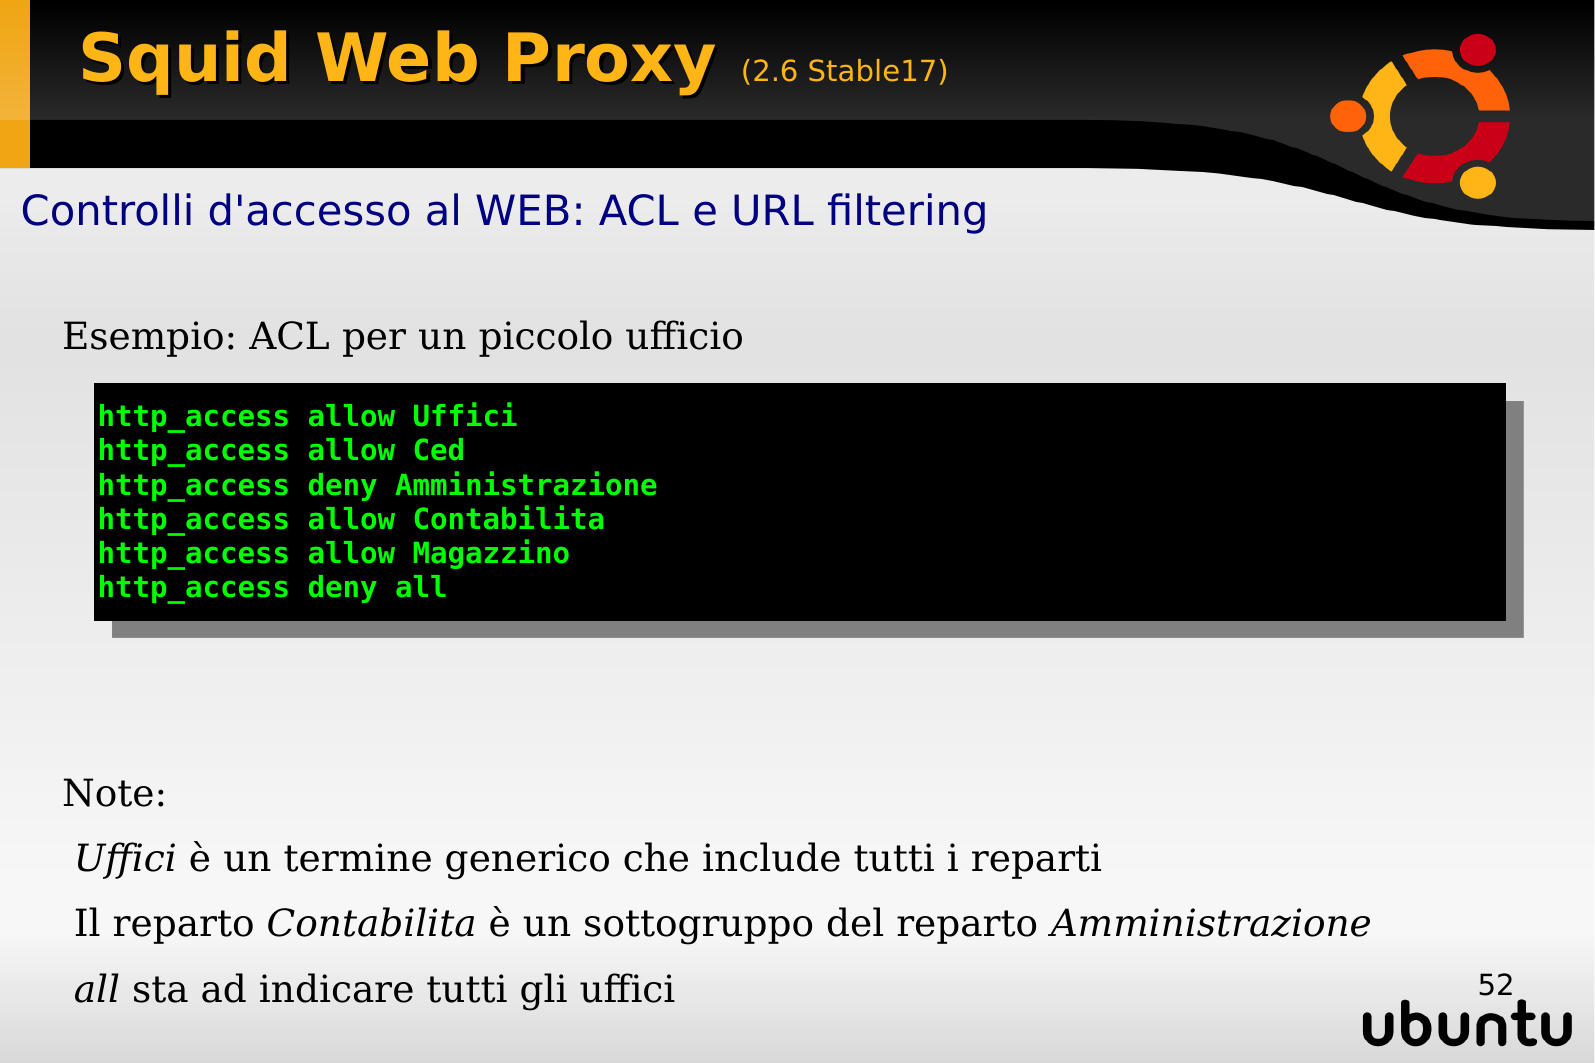

Squid Web Proxy (2.6 Stable17)
Controlli d'accesso al WEB: ACL e URL filtering
Esempio: ACL per un piccolo ufficio
Note:
 Uffici è un termine generico che include tutti i reparti
 Il reparto Contabilita è un sottogruppo del reparto Amministrazione
 all sta ad indicare tutti gli uffici
http_access allow Uffici
http_access allow Ced
http_access deny Amministrazione
http_access allow Contabilita
http_access allow Magazzino
http_access deny all
52